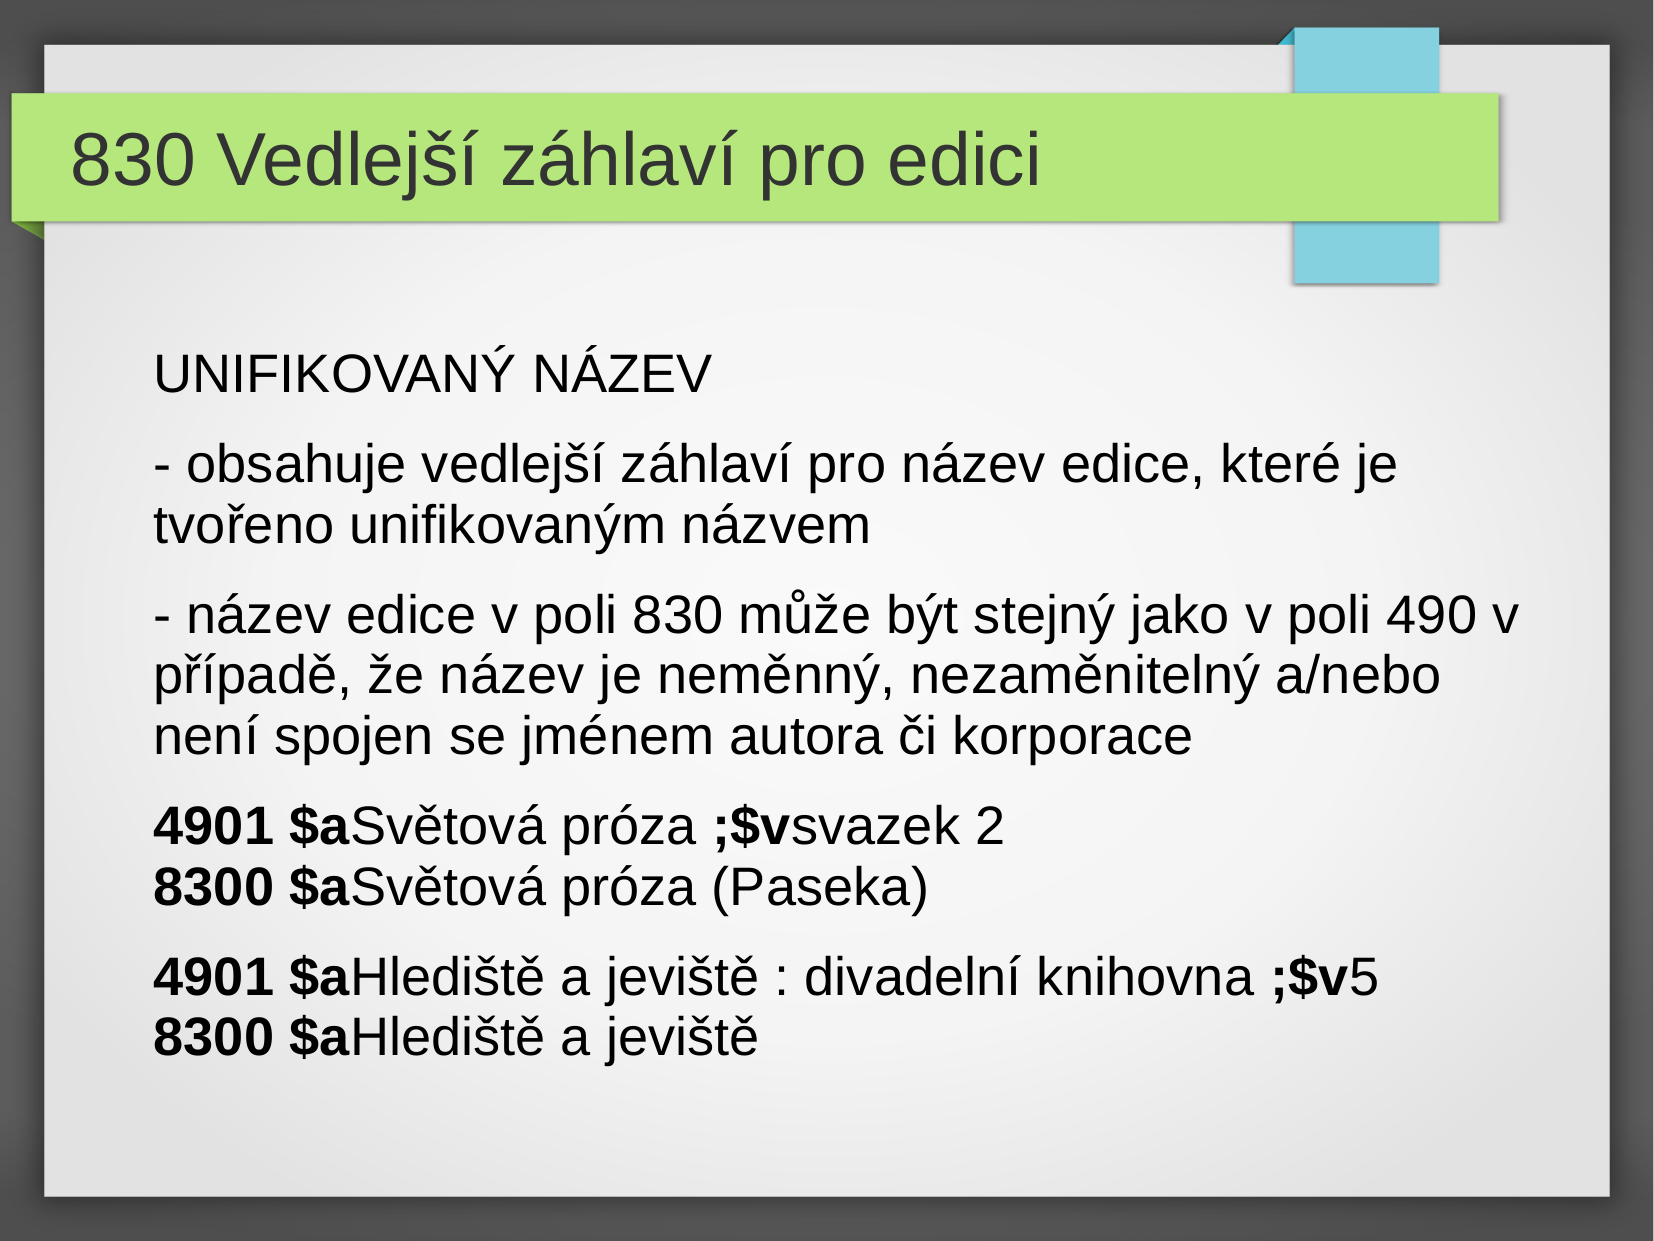

# 830 Vedlejší záhlaví pro edici
UNIFIKOVANÝ NÁZEV
- obsahuje vedlejší záhlaví pro název edice, které je tvořeno unifikovaným názvem
- název edice v poli 830 může být stejný jako v poli 490 v případě, že název je neměnný, nezaměnitelný a/nebo není spojen se jménem autora či korporace
4901 $aSvětová próza ;$vsvazek 2
8300 $aSvětová próza (Paseka)
4901 $aHlediště a jeviště : divadelní knihovna ;$v5
8300 $aHlediště a jeviště